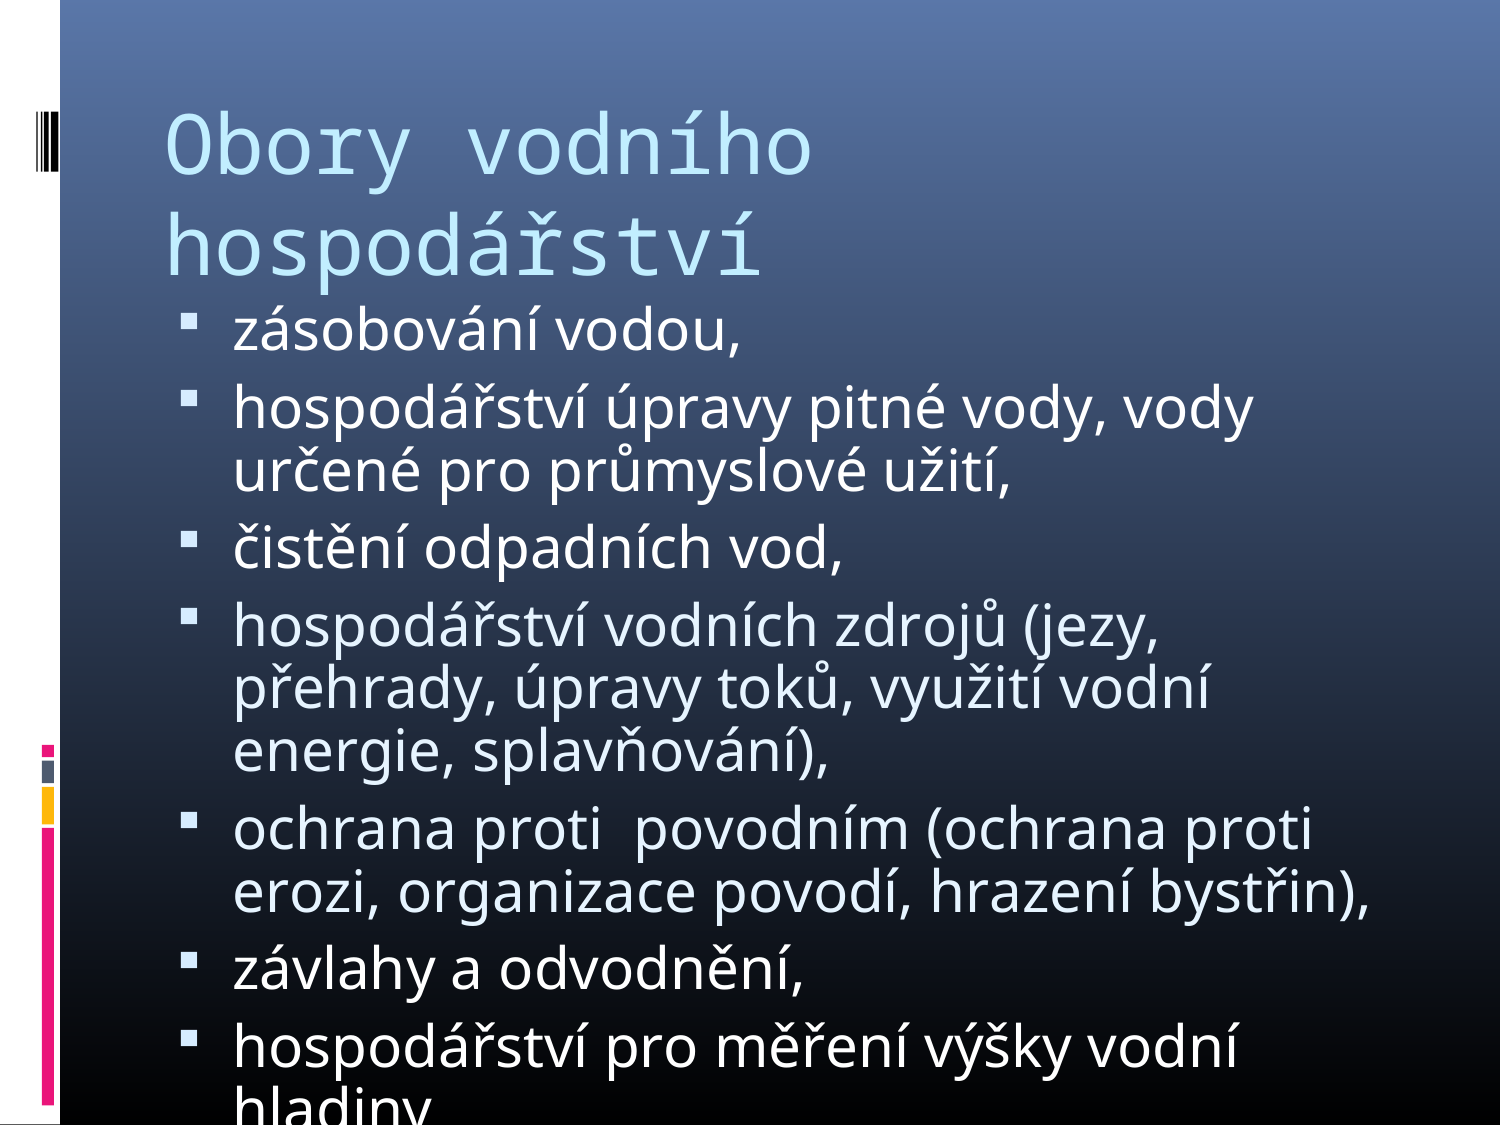

# Obory vodního hospodářství
zásobování vodou,
hospodářství úpravy pitné vody, vody určené pro průmyslové užití,
čistění odpadních vod,
hospodářství vodních zdrojů (jezy, přehrady, úpravy toků, využití vodní energie, splavňování),
ochrana proti povodním (ochrana proti erozi, organizace povodí, hrazení bystřin),
závlahy a odvodnění,
hospodářství pro měření výšky vodní hladiny